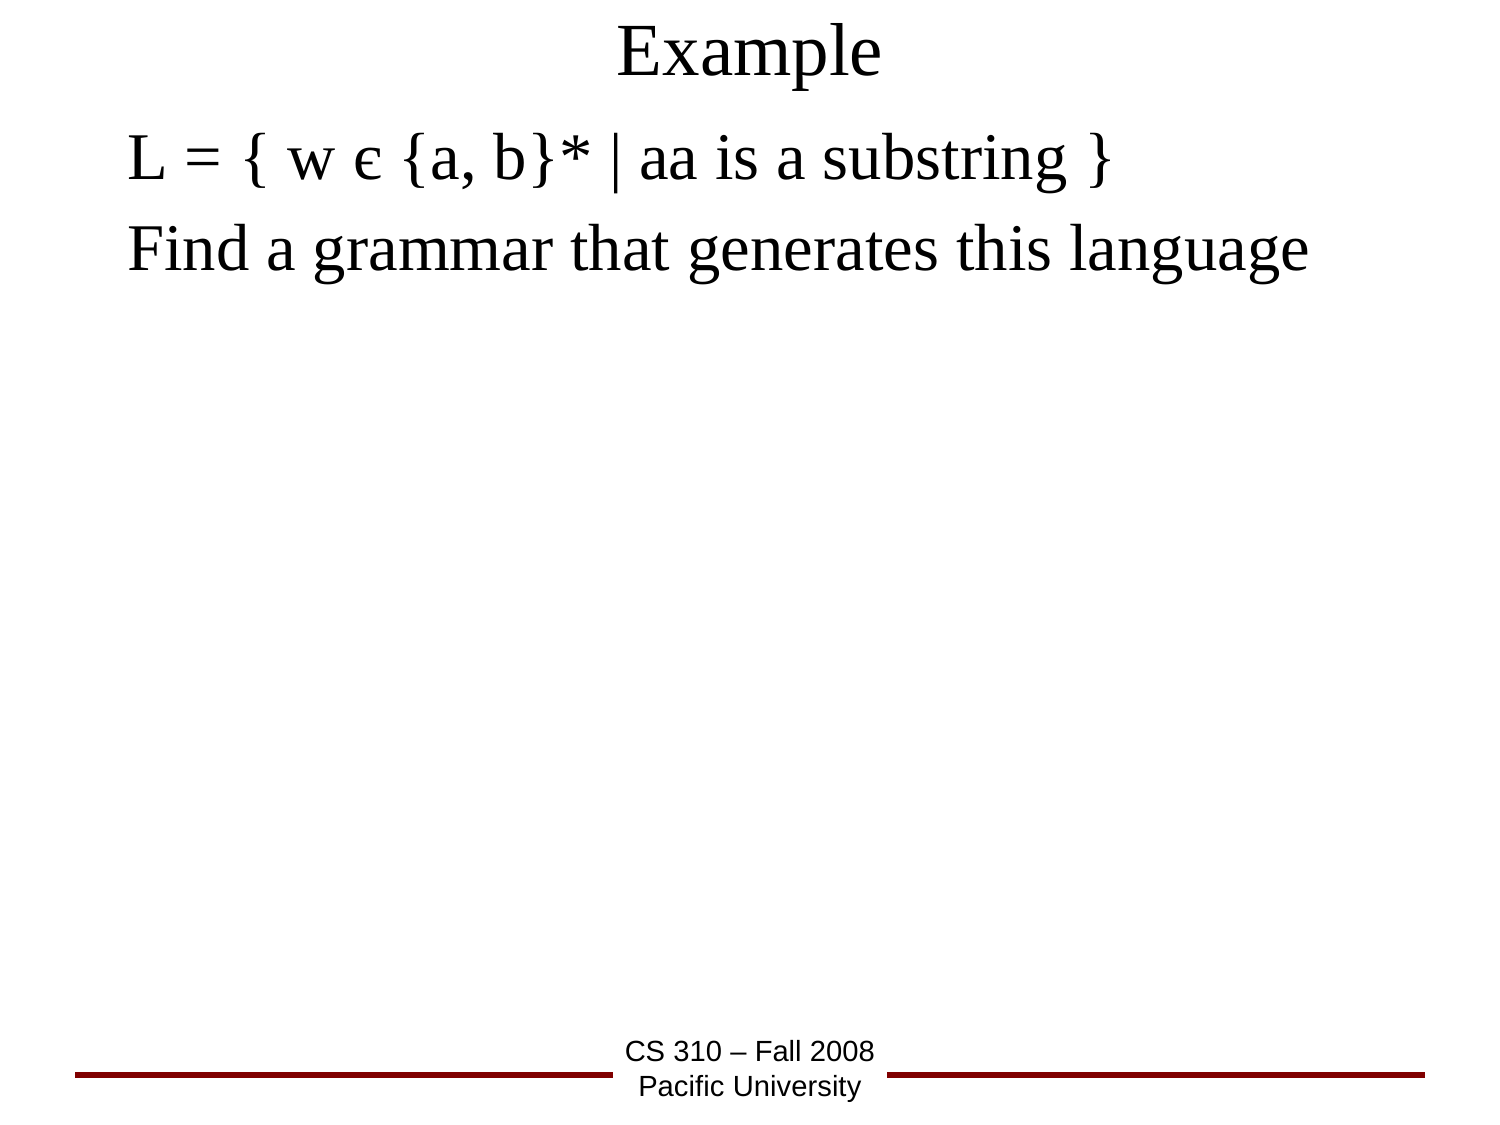

# Example
L = { w є {a, b}* | aa is a substring }
Find a grammar that generates this language